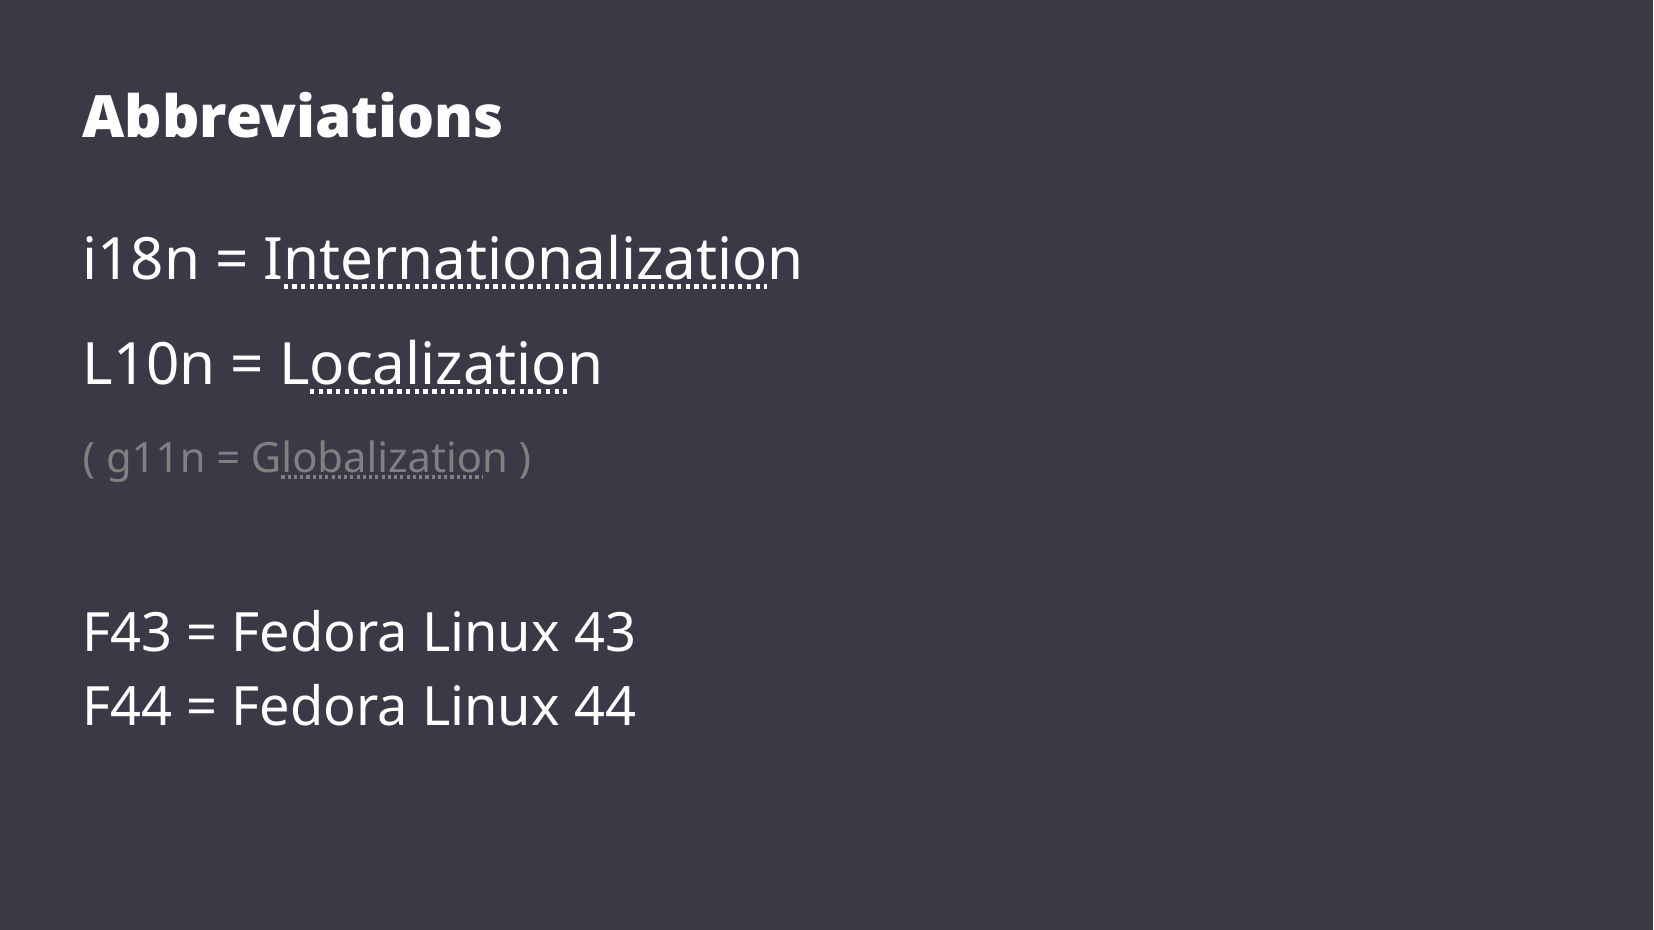

# Abbreviations
i18n = Internationalization
L10n = Localization
( g11n = Globalization )
F43 = Fedora Linux 43
F44 = Fedora Linux 44